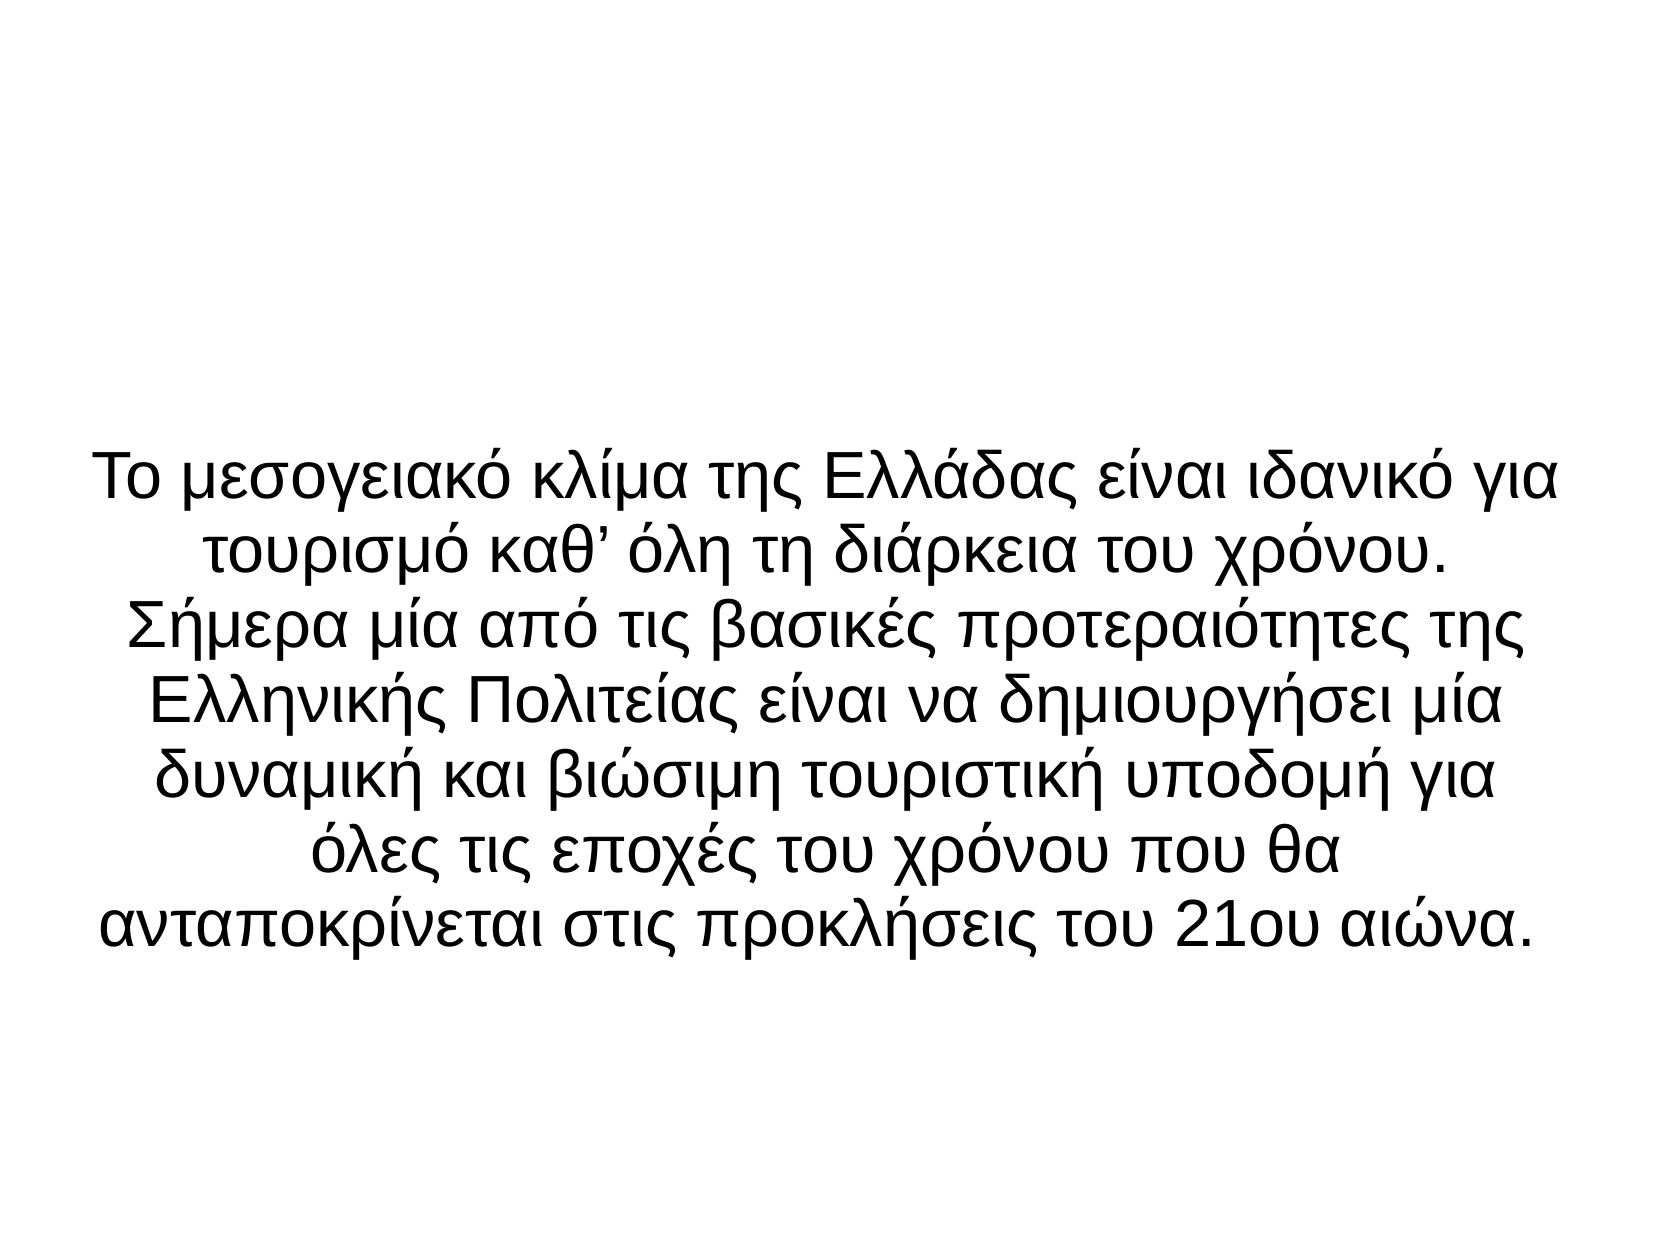

# Το μεσογειακό κλίμα της Ελλάδας είναι ιδανικό για τουρισμό καθ’ όλη τη διάρκεια του χρόνου. Σήμερα μία από τις βασικές προτεραιότητες της Ελληνικής Πολιτείας είναι να δημιουργήσει μία δυναμική και βιώσιμη τουριστική υποδομή για όλες τις εποχές του χρόνου που θα ανταποκρίνεται στις προκλήσεις του 21ου αιώνα.